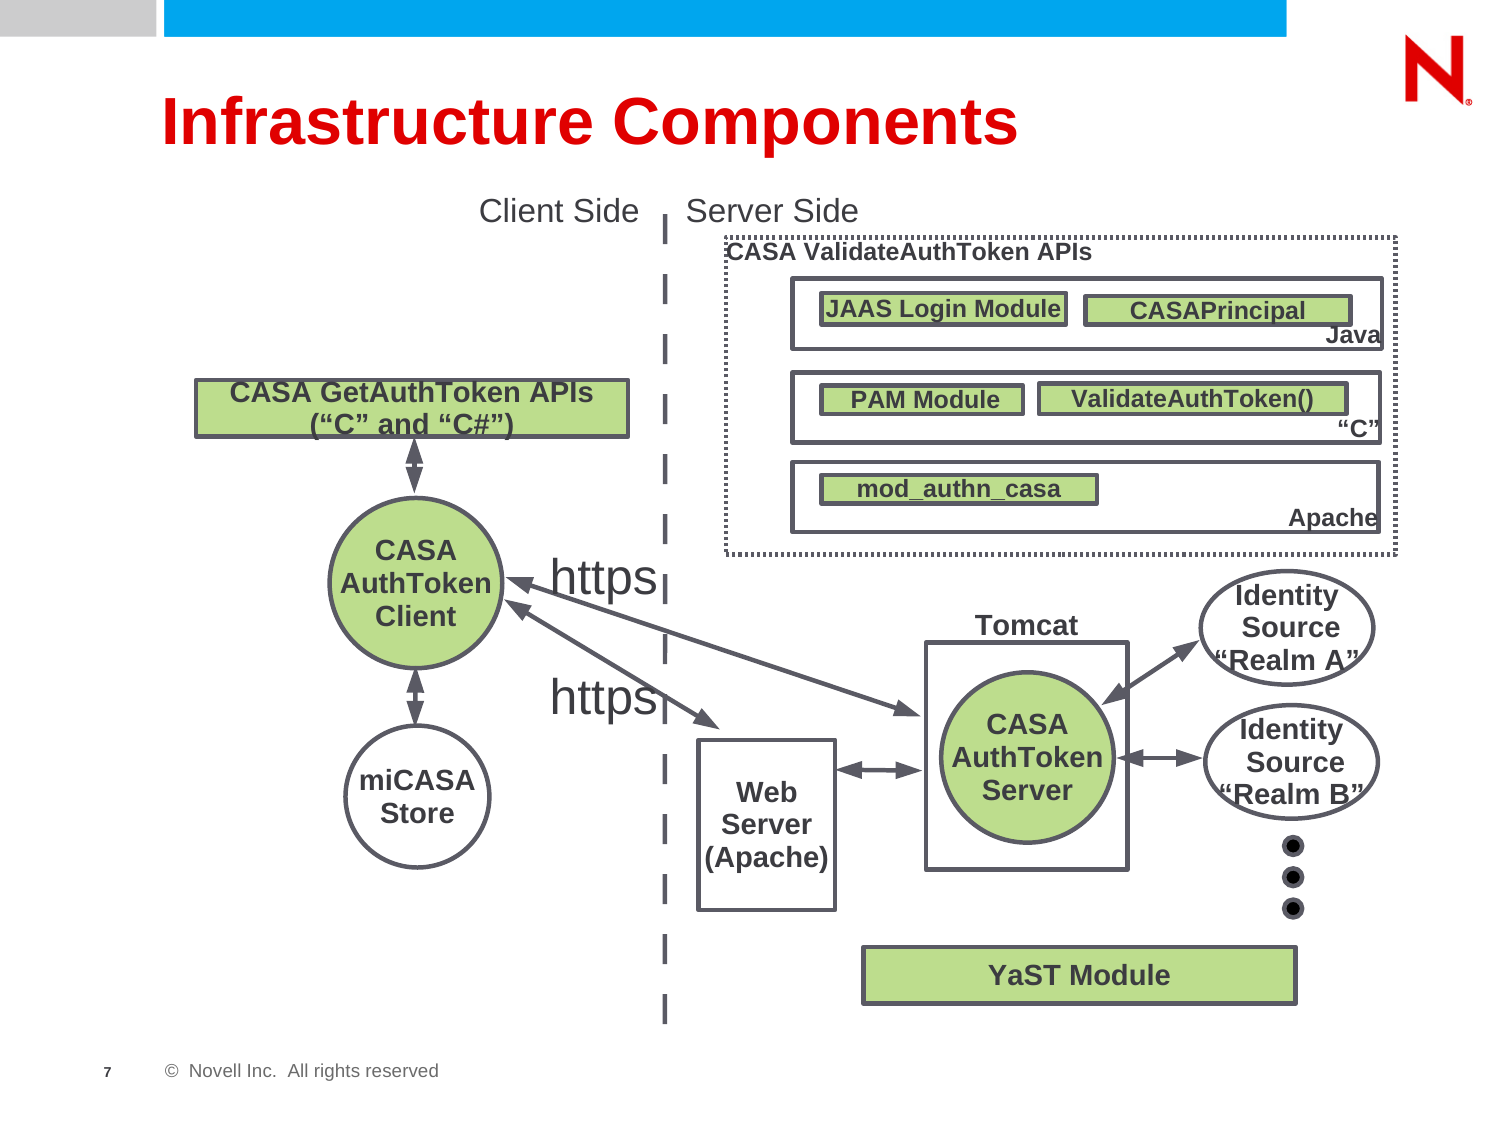

# Infrastructure Components
Client Side
Server Side
CASA ValidateAuthToken APIs
Java
JAAS Login Module
CASAPrincipal
“C”
CASA GetAuthToken APIs
(“C” and “C#”)
ValidateAuthToken()
 PAM Module
Apache
mod_authn_casa
CASA
AuthToken
Client
https
Identity
 Source
“Realm A”
Tomcat
CASA
AuthToken
Server
https
Identity
 Source
“Realm B”
miCASA
Store
Web
Server
(Apache)
YaST Module